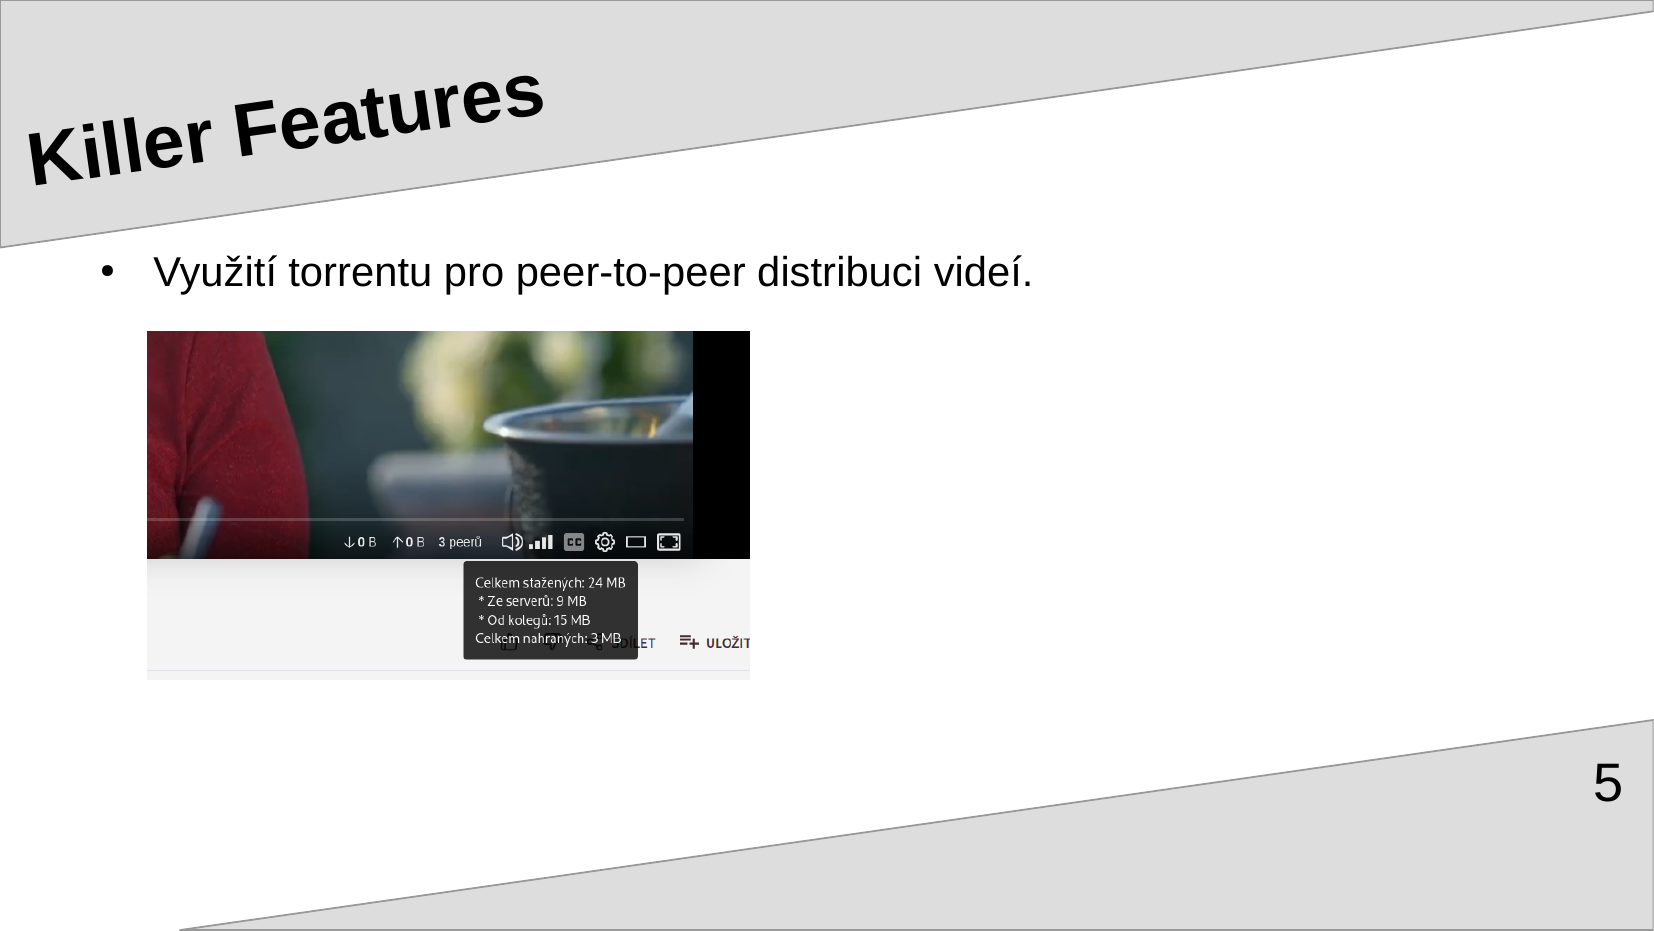

# Killer Features
Využití torrentu pro peer-to-peer distribuci videí.
5